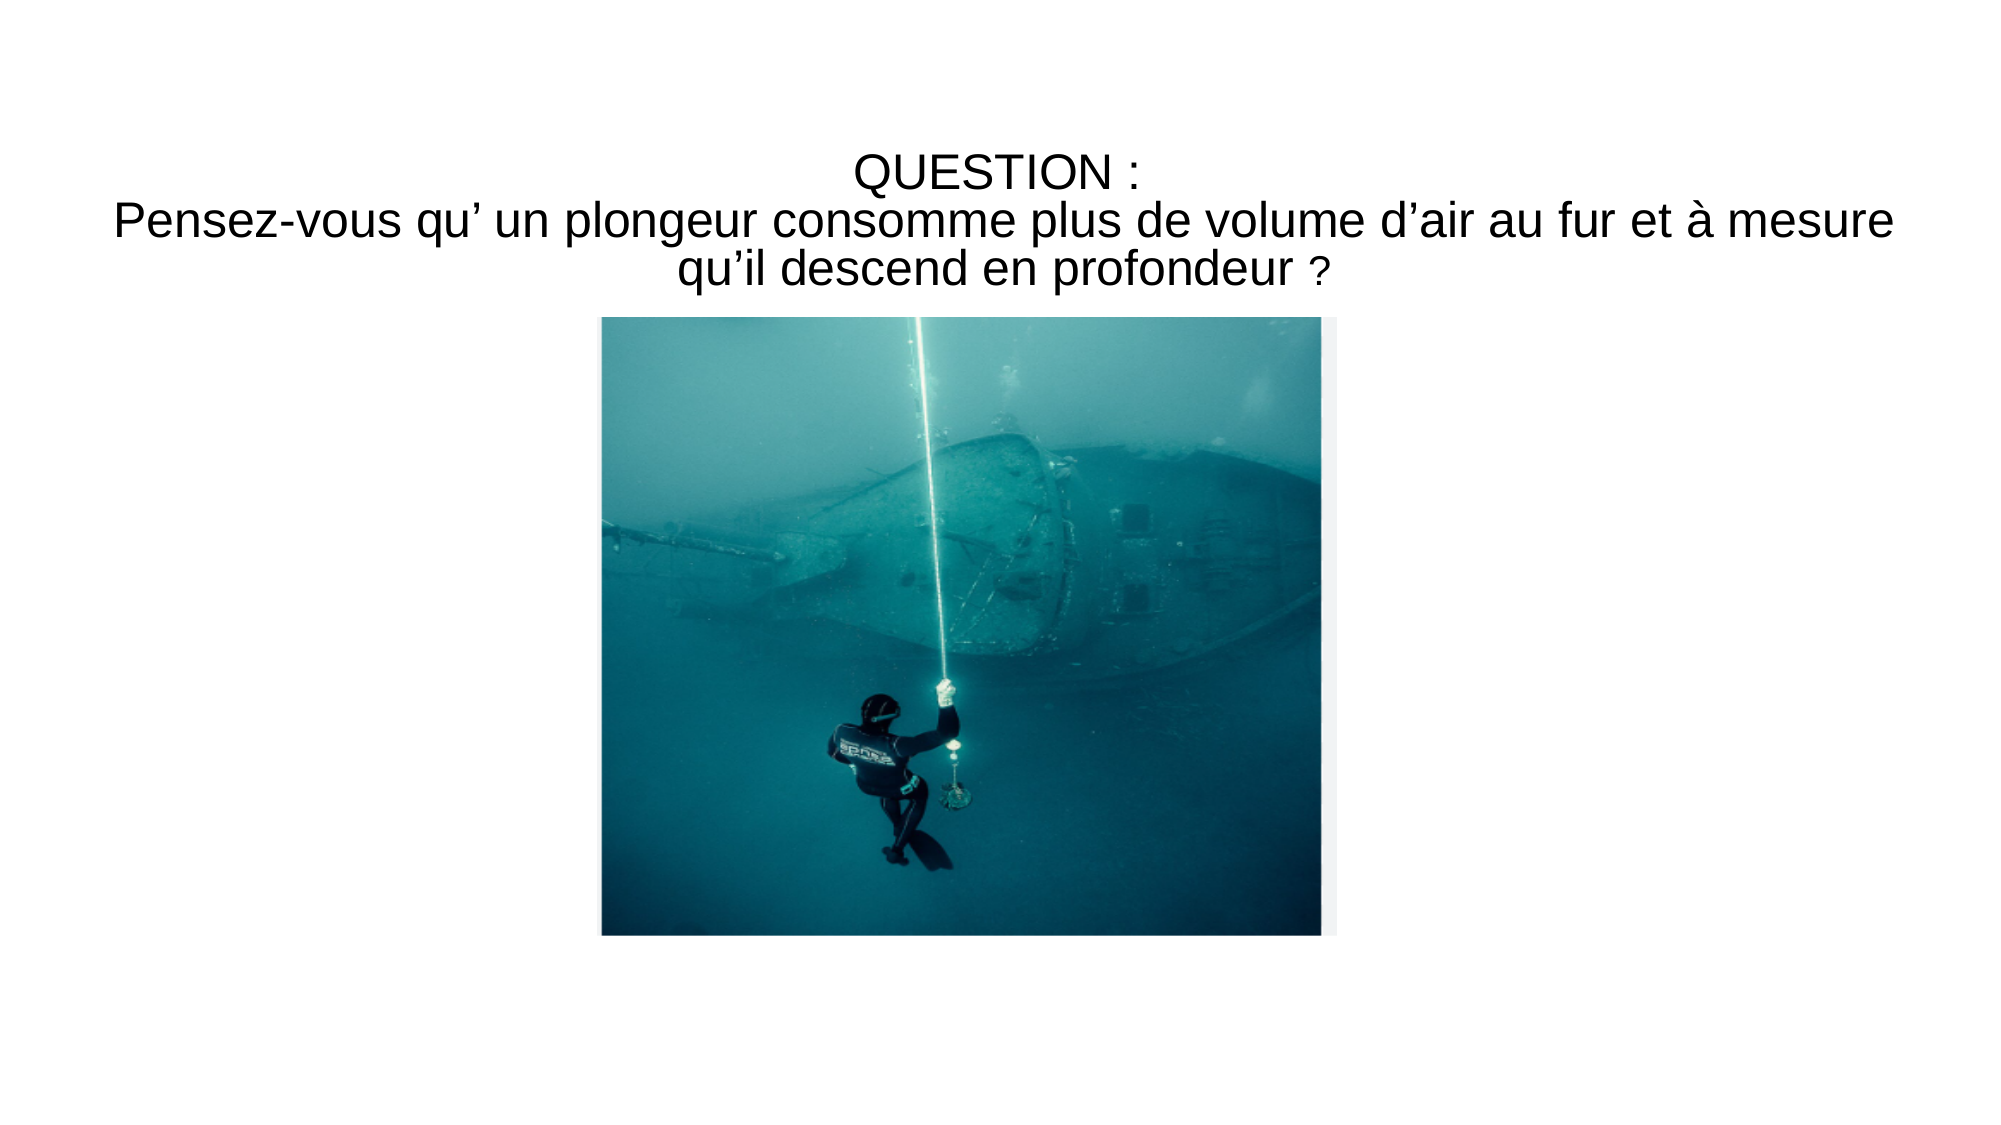

QUESTION :
Pensez-vous qu’ un plongeur consomme plus de volume d’air au fur et à mesure qu’il descend en profondeur ?